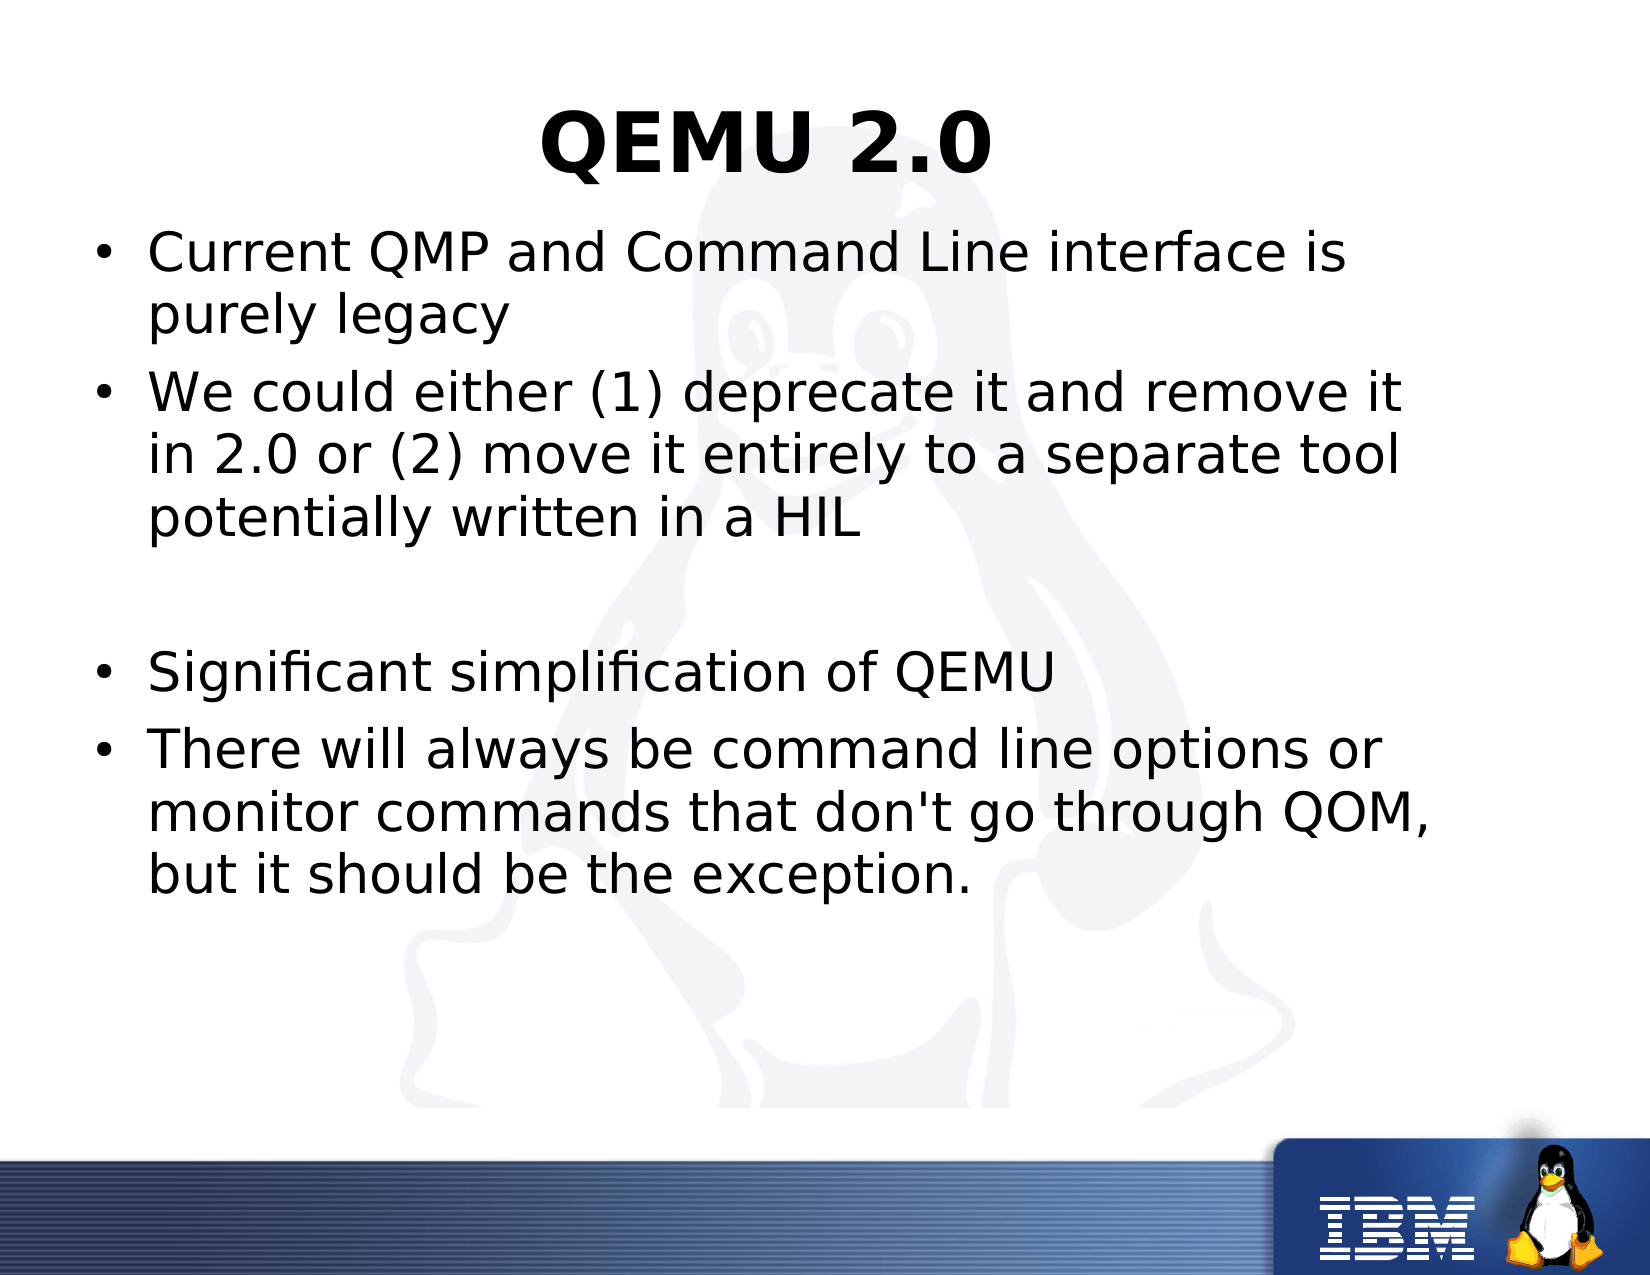

# QEMU 2.0
Current QMP and Command Line interface is purely legacy
We could either (1) deprecate it and remove it in 2.0 or (2) move it entirely to a separate tool potentially written in a HIL
Significant simplification of QEMU
There will always be command line options or monitor commands that don't go through QOM, but it should be the exception.